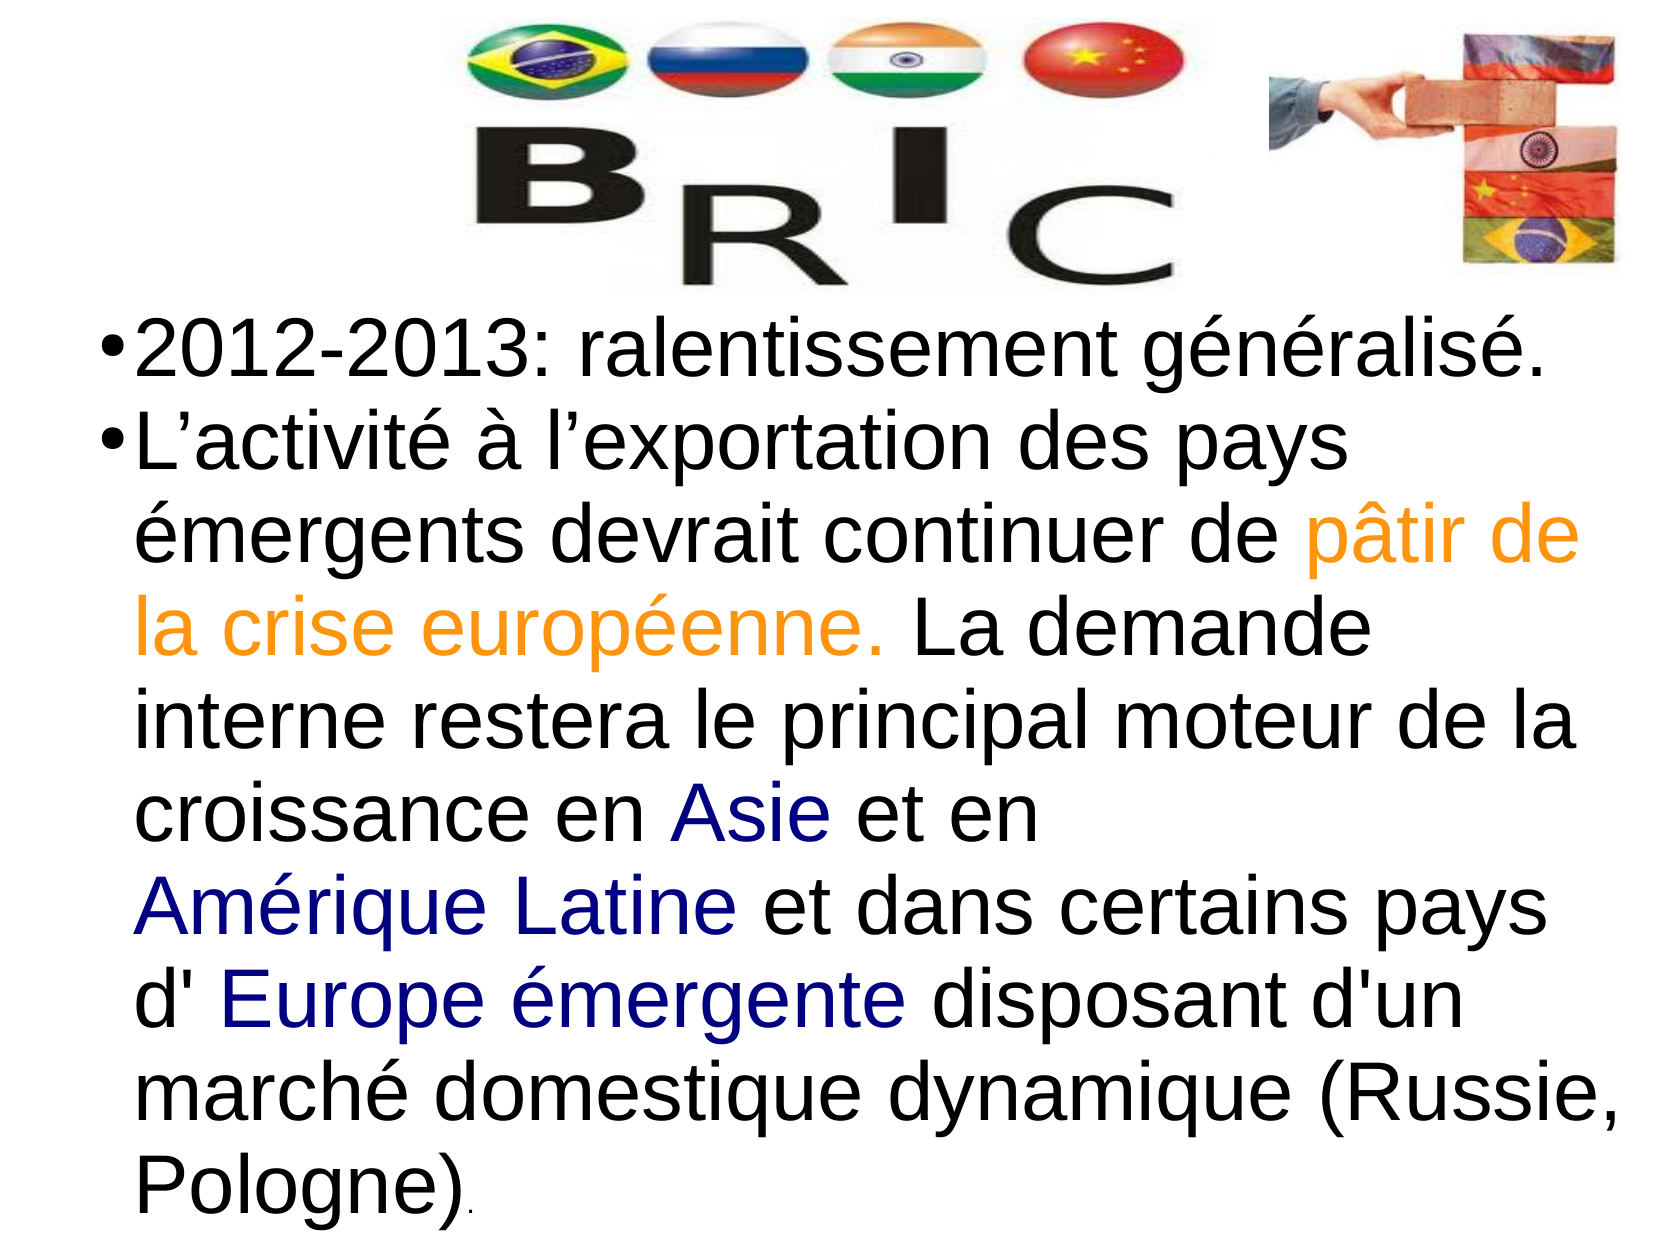

2012-2013: ralentissement généralisé.
L’activité à l’exportation des pays émergents devrait continuer de pâtir de la crise européenne. La demande interne restera le principal moteur de la croissance en Asie et en Amérique Latine et dans certains pays d' Europe émergente disposant d'un marché domestique dynamique (Russie, Pologne).